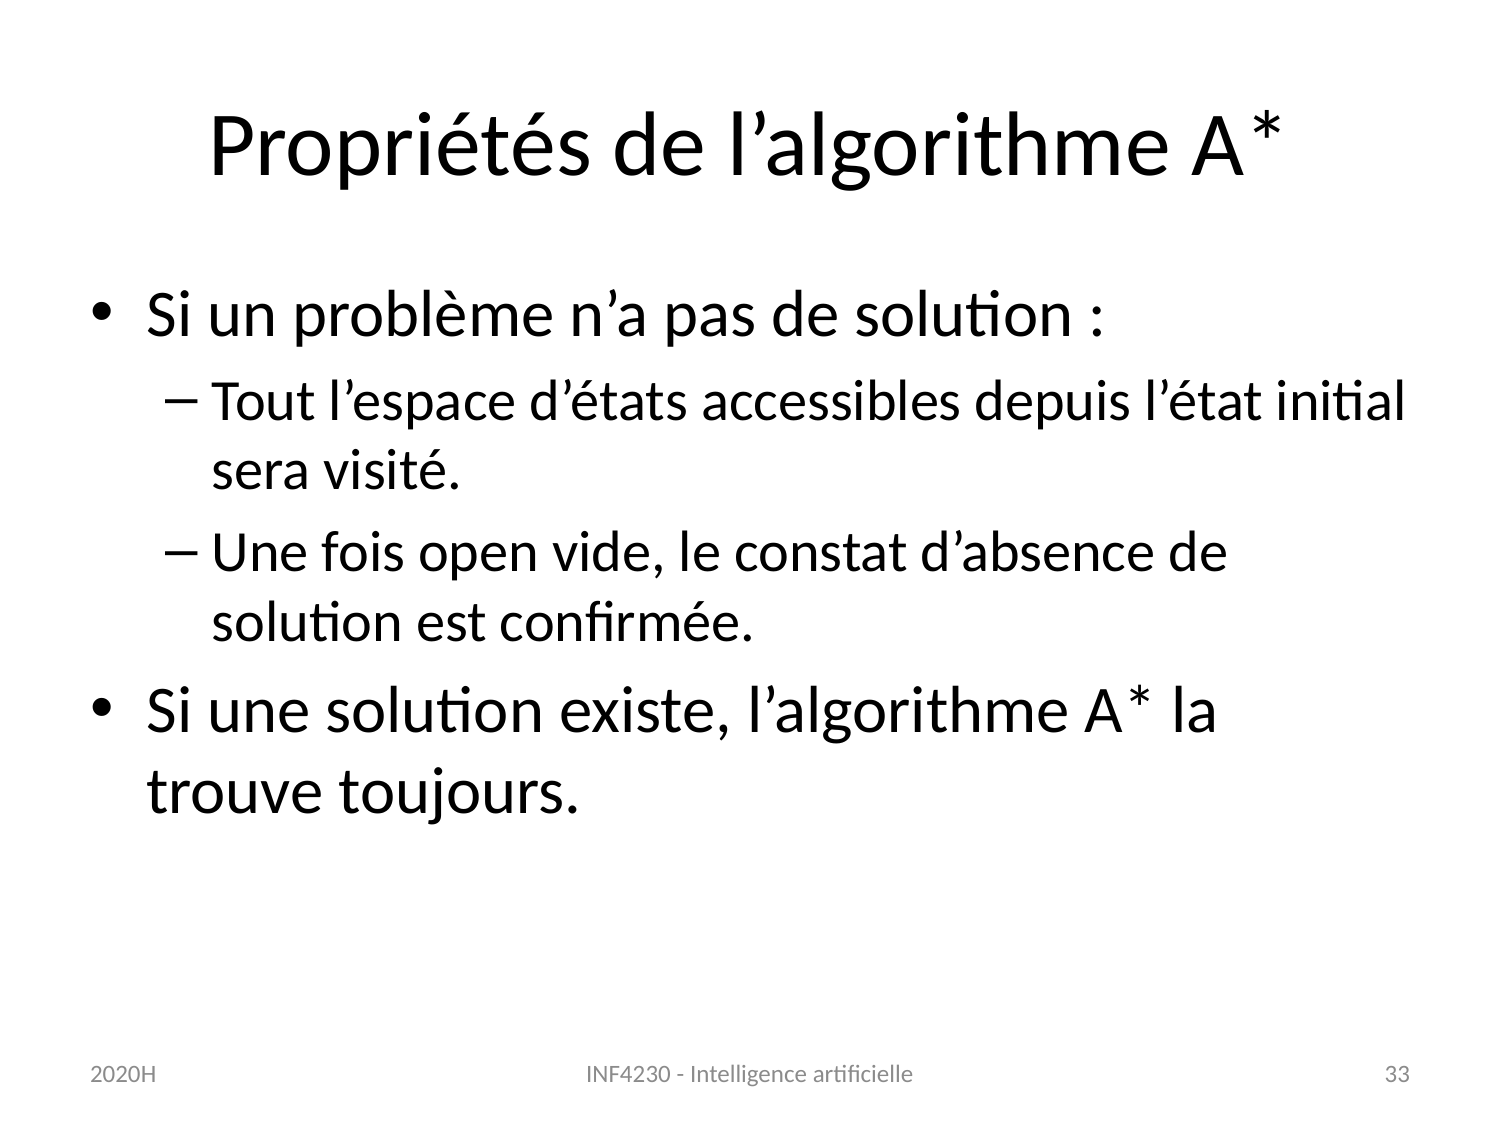

# Propriétés de l’algorithme A*
Si un problème n’a pas de solution :
Tout l’espace d’états accessibles depuis l’état initial sera visité.
Une fois open vide, le constat d’absence de solution est confirmée.
Si une solution existe, l’algorithme A* la trouve toujours.
2020H
INF4230 - Intelligence artificielle